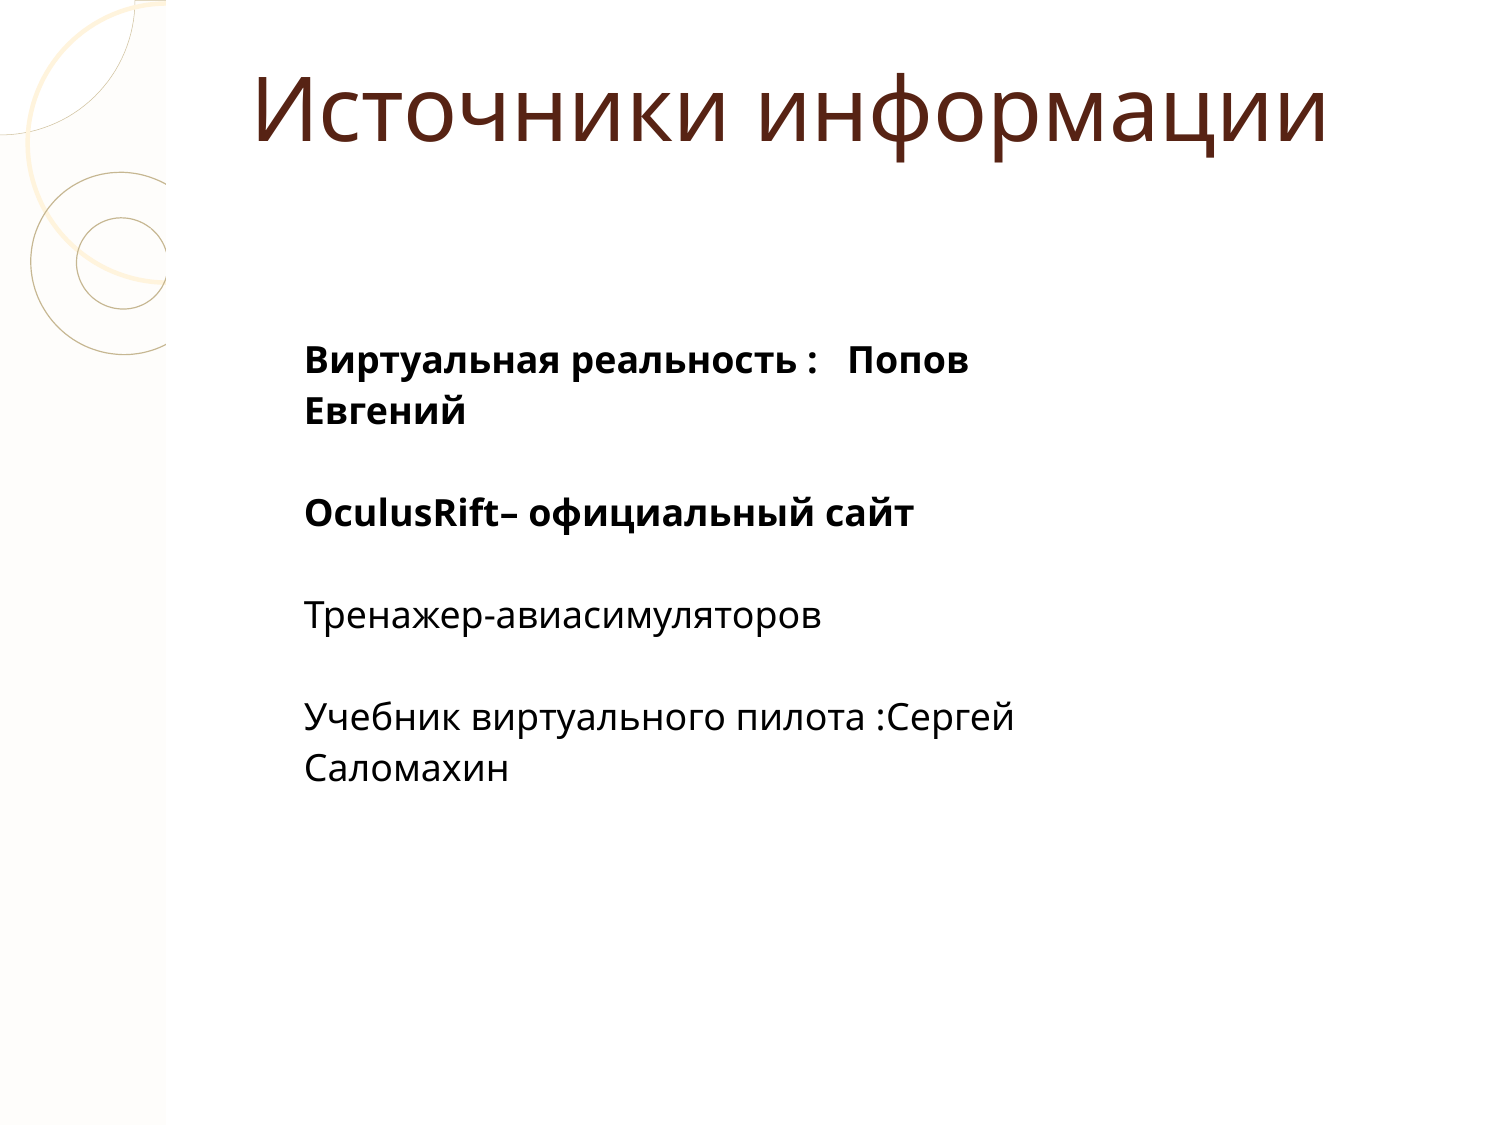

# Источники информации
Виртуальная реальность :   Попов Евгений
OculusRift– официальный сайт
Тренажер-авиасимуляторов
Учебник виртуального пилота :Сергей Саломахин